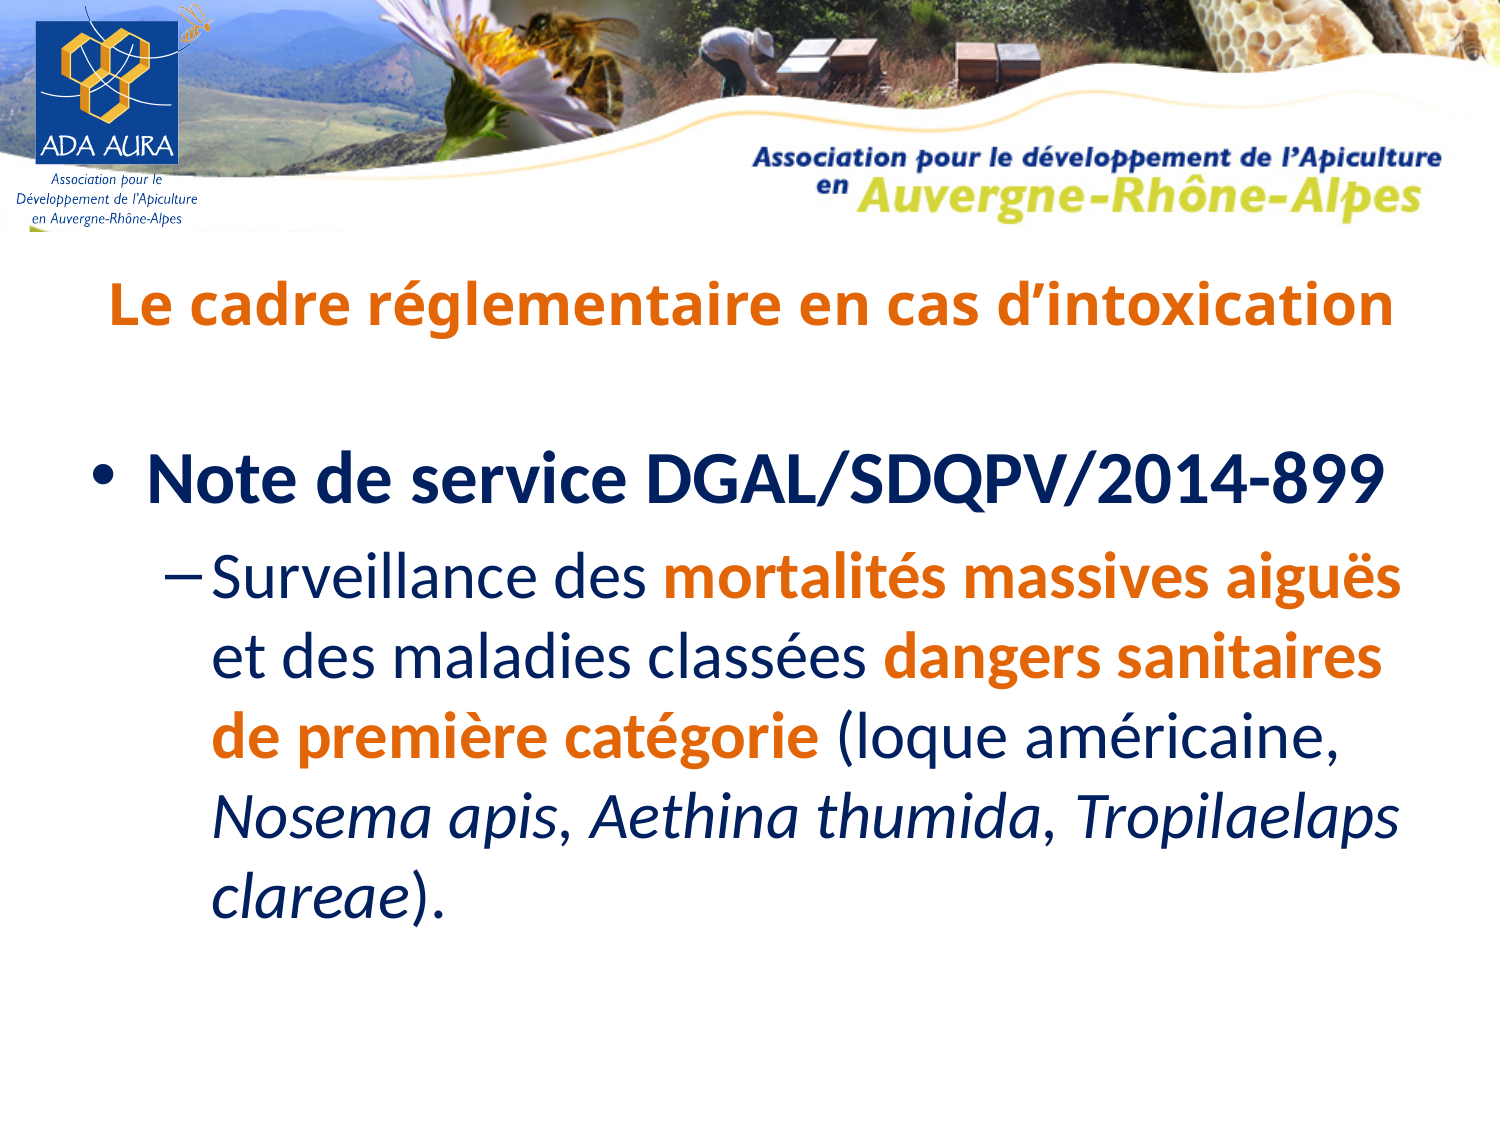

# Le cadre réglementaire en cas d’intoxication
Note de service DGAL/SDQPV/2014-899
Surveillance des mortalités massives aiguës et des maladies classées dangers sanitaires de première catégorie (loque américaine, Nosema apis, Aethina thumida, Tropilaelaps clareae).